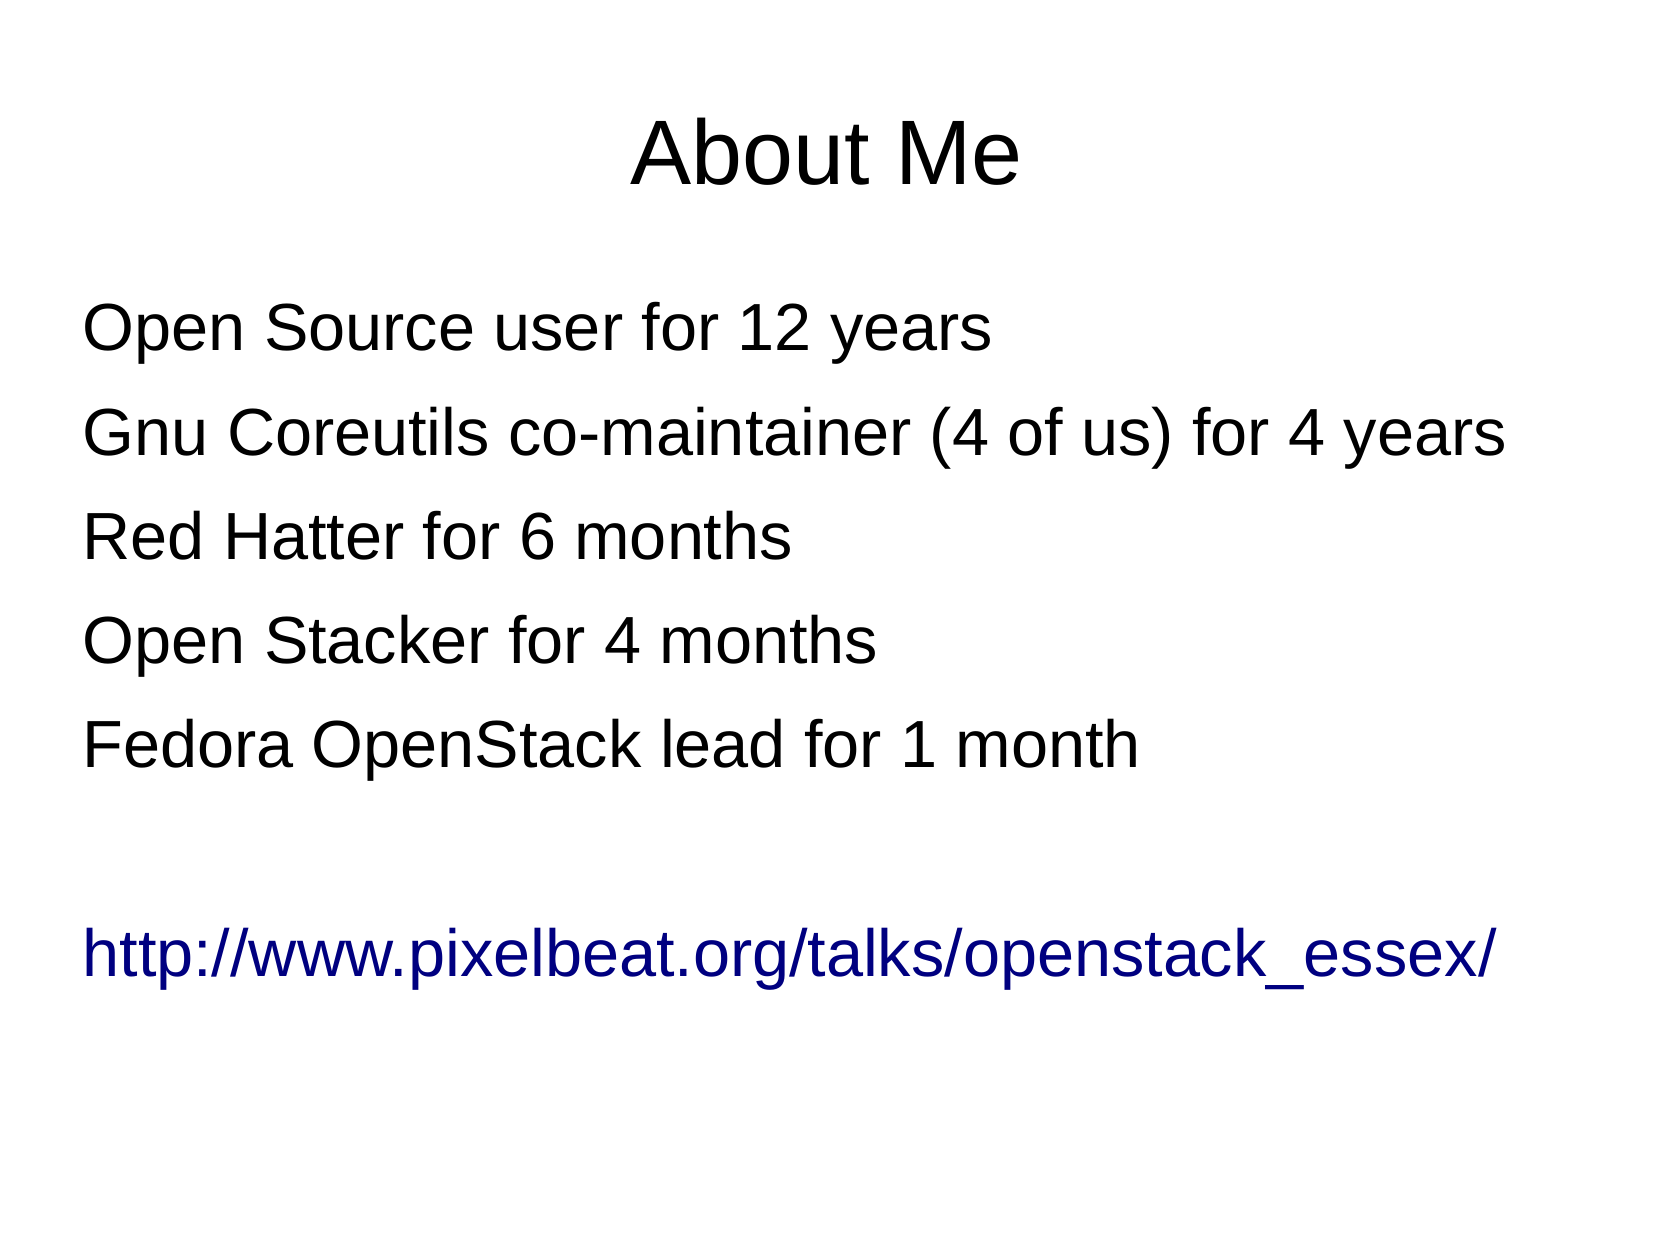

# About Me
Open Source user for 12 years
Gnu Coreutils co-maintainer (4 of us) for 4 years
Red Hatter for 6 months
Open Stacker for 4 months
Fedora OpenStack lead for 1 month
http://www.pixelbeat.org/talks/openstack_essex/